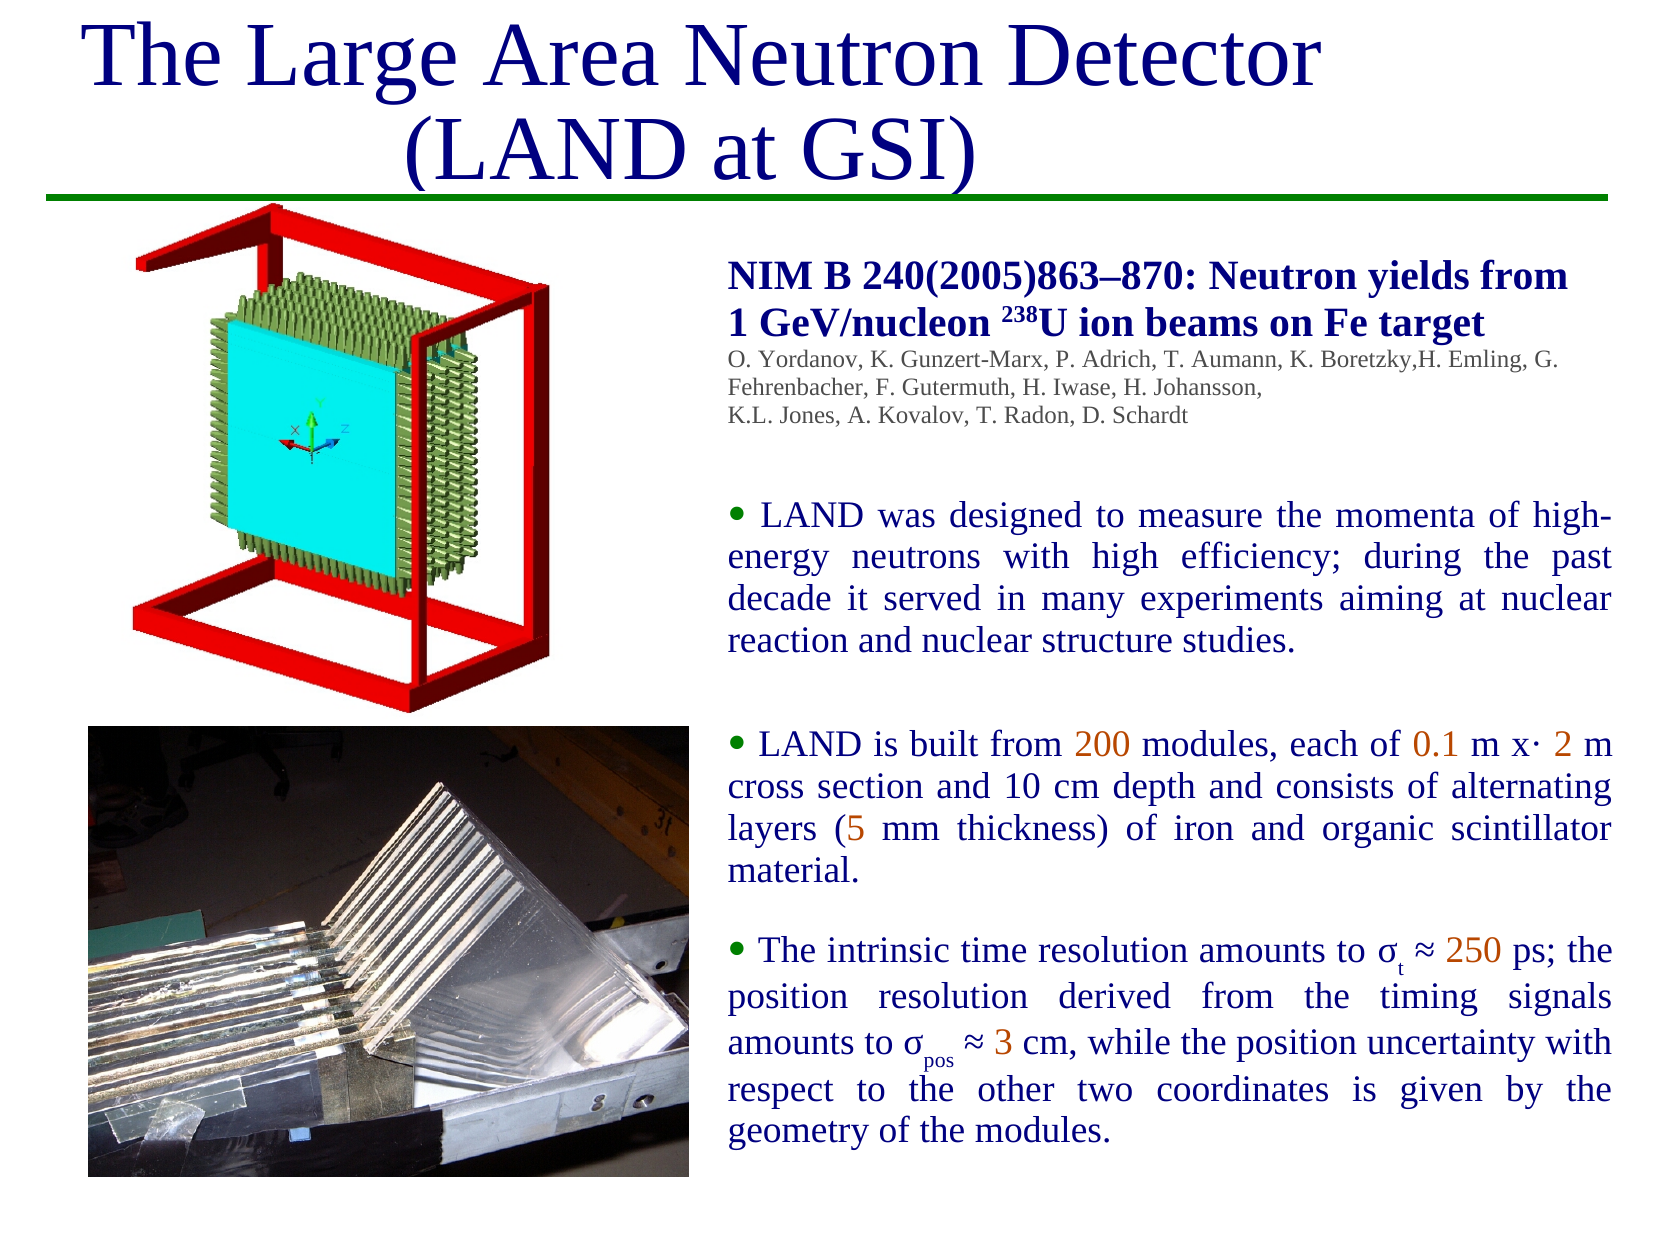

# The Large Area Neutron Detector (LAND at GSI)
NIM B 240(2005)863–870: Neutron yields from
1 GeV/nucleon 238U ion beams on Fe target
O. Yordanov, K. Gunzert-Marx, P. Adrich, T. Aumann, K. Boretzky,H. Emling, G. Fehrenbacher, F. Gutermuth, H. Iwase, H. Johansson,
K.L. Jones, A. Kovalov, T. Radon, D. Schardt
 LAND was designed to measure the momenta of high-energy neutrons with high efficiency; during the past decade it served in many experiments aiming at nuclear reaction and nuclear structure studies.
 LAND is built from 200 modules, each of 0.1 m x· 2 m cross section and 10 cm depth and consists of alternating layers (5 mm thickness) of iron and organic scintillator material.
 The intrinsic time resolution amounts to σt ≈ 250 ps; the position resolution derived from the timing signals amounts to σpos ≈ 3 cm, while the position uncertainty with respect to the other two coordinates is given by the geometry of the modules.